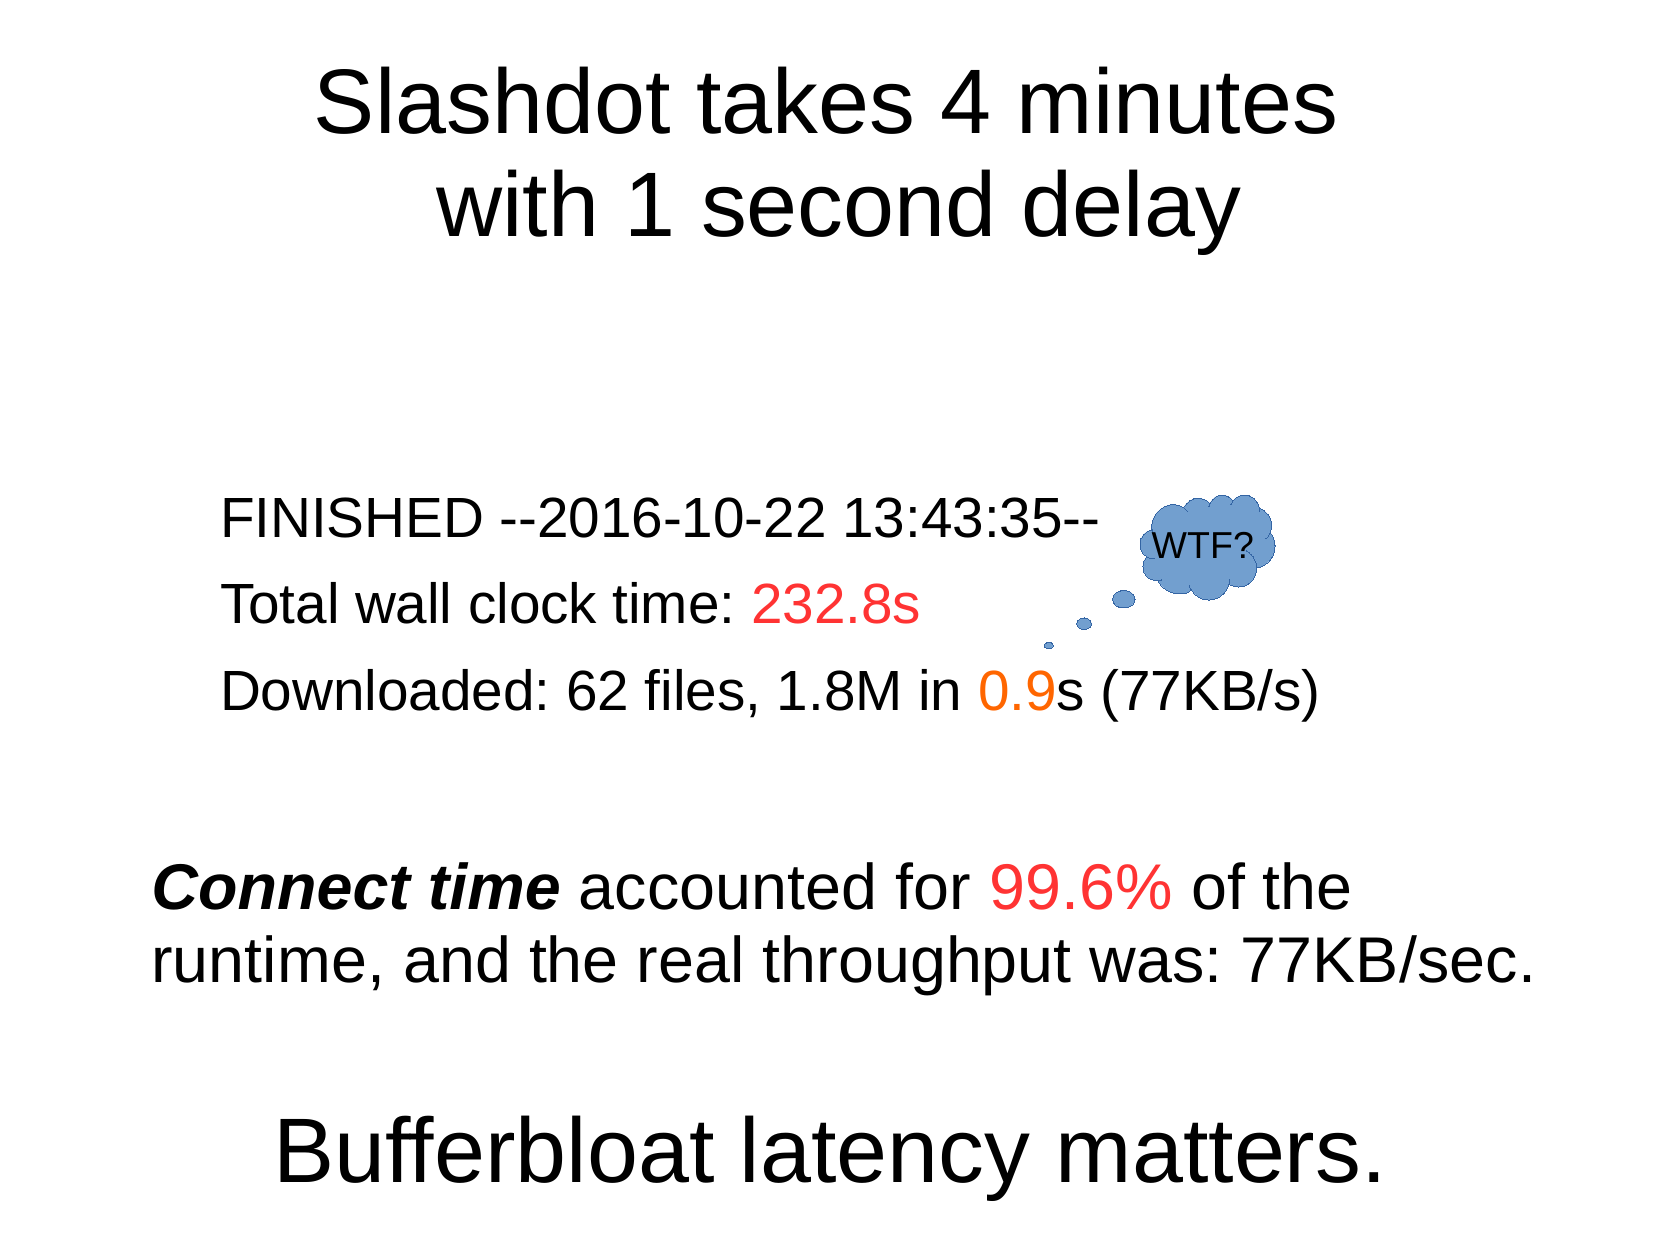

# Slashdot takes 4 minutes with 1 second delay
FINISHED --2016-10-22 13:43:35--
Total wall clock time: 232.8s
Downloaded: 62 files, 1.8M in 0.9s (77KB/s)
Connect time accounted for 99.6% of the runtime, and the real throughput was: 77KB/sec.
WTF?
Bufferbloat latency matters.